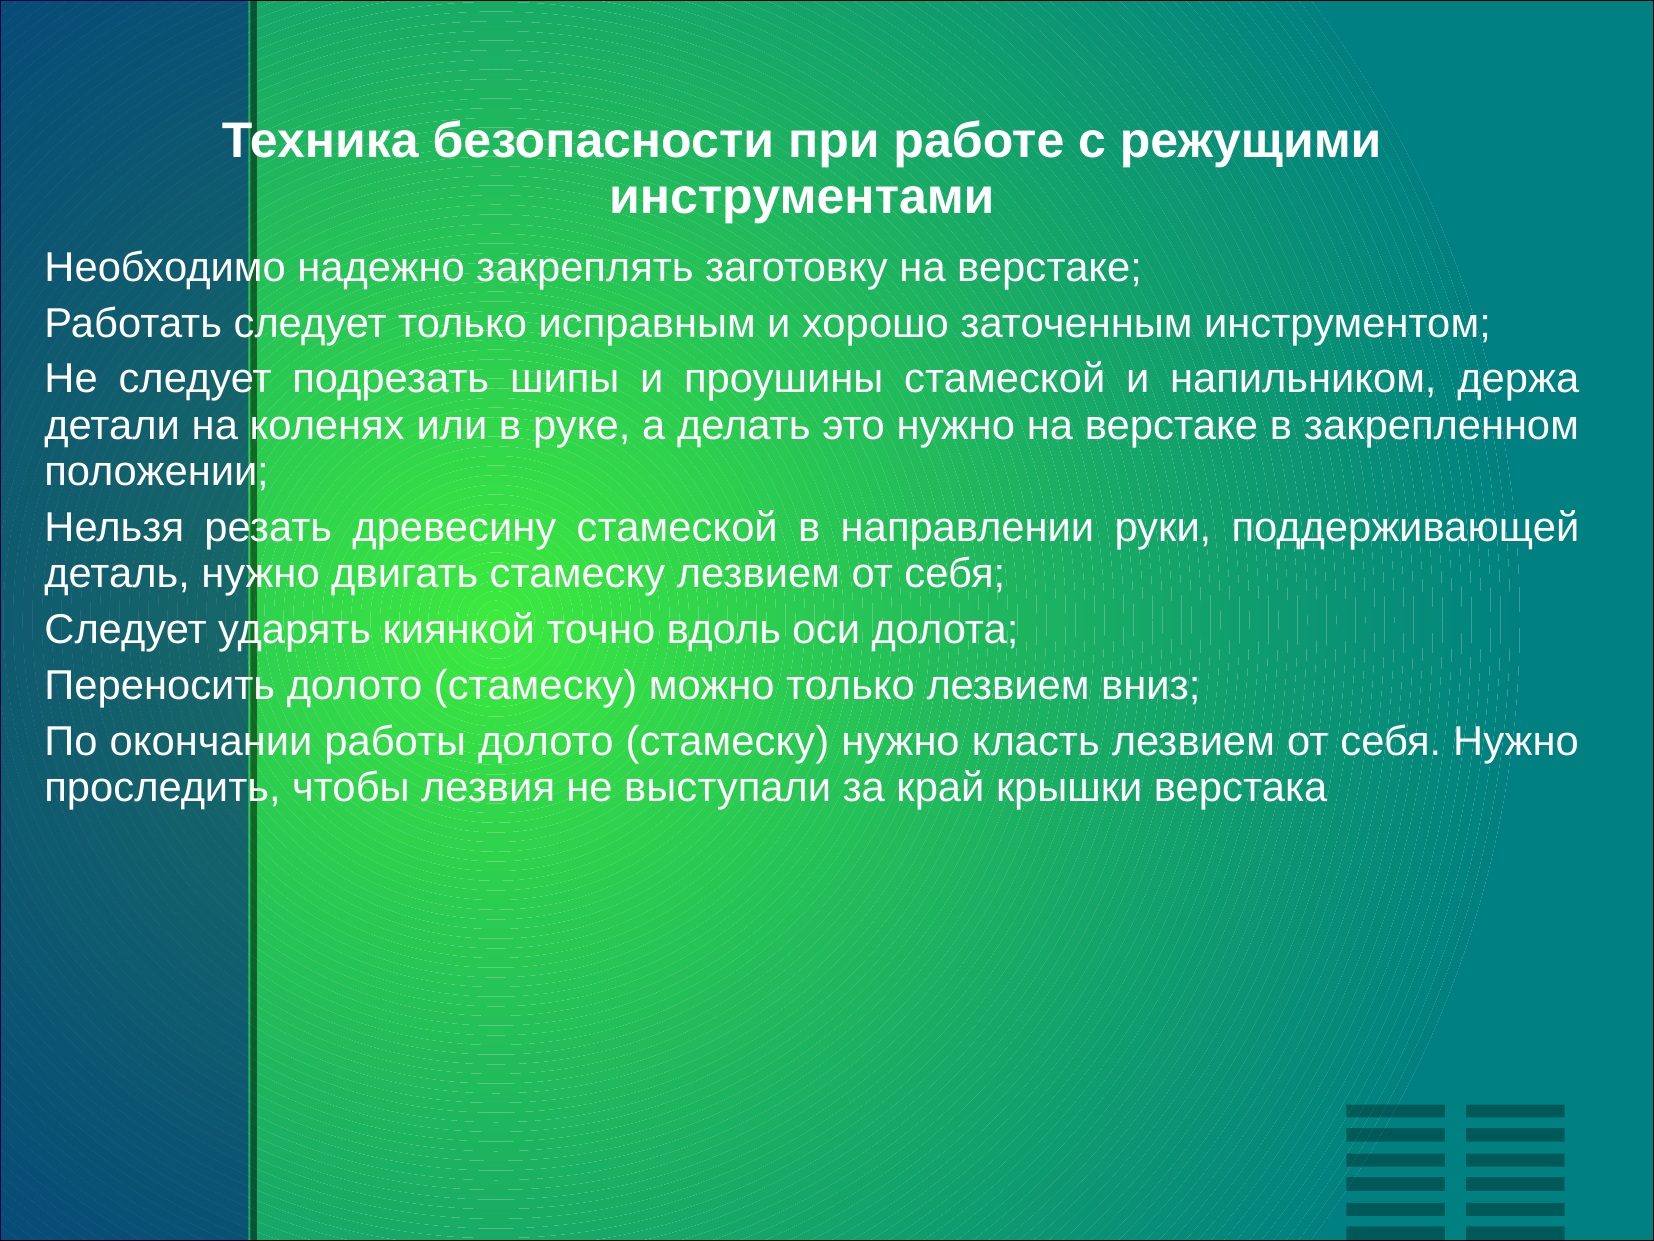

Техника безопасности при работе с режущими инструментами
Необходимо надежно закреплять заготовку на верстаке;
Работать следует только исправным и хорошо заточенным инструментом;
Не следует подрезать шипы и проушины стамеской и напильником, держа детали на коленях или в руке, а делать это нужно на верстаке в закрепленном положении;
Нельзя резать древесину стамеской в направлении руки, поддерживающей деталь, нужно двигать стамеску лезвием от себя;
Следует ударять киянкой точно вдоль оси долота;
Переносить долото (стамеску) можно только лезвием вниз;
По окончании работы долото (стамеску) нужно класть лезвием от себя. Нужно проследить, чтобы лезвия не выступали за край крышки верстака